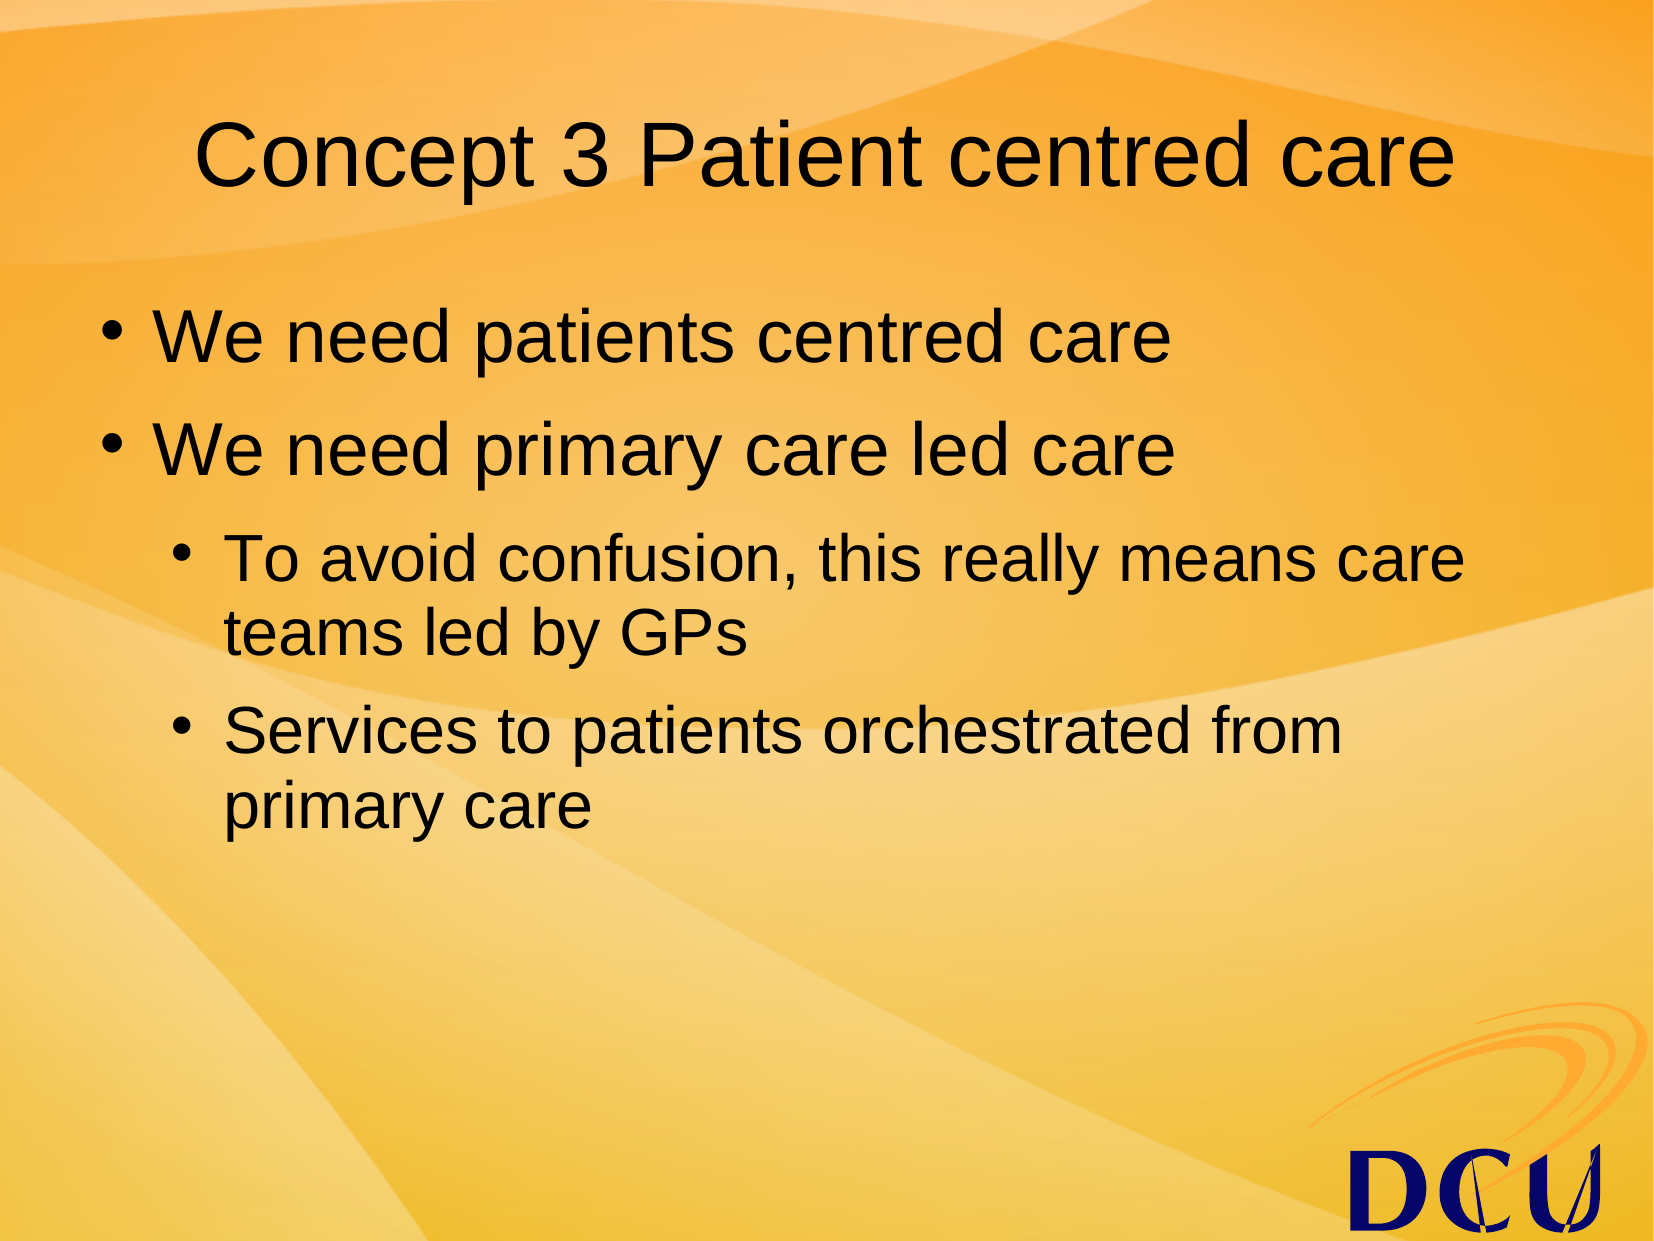

# Concept 3 Patient centred care
We need patients centred care
We need primary care led care
To avoid confusion, this really means care teams led by GPs
Services to patients orchestrated from primary care